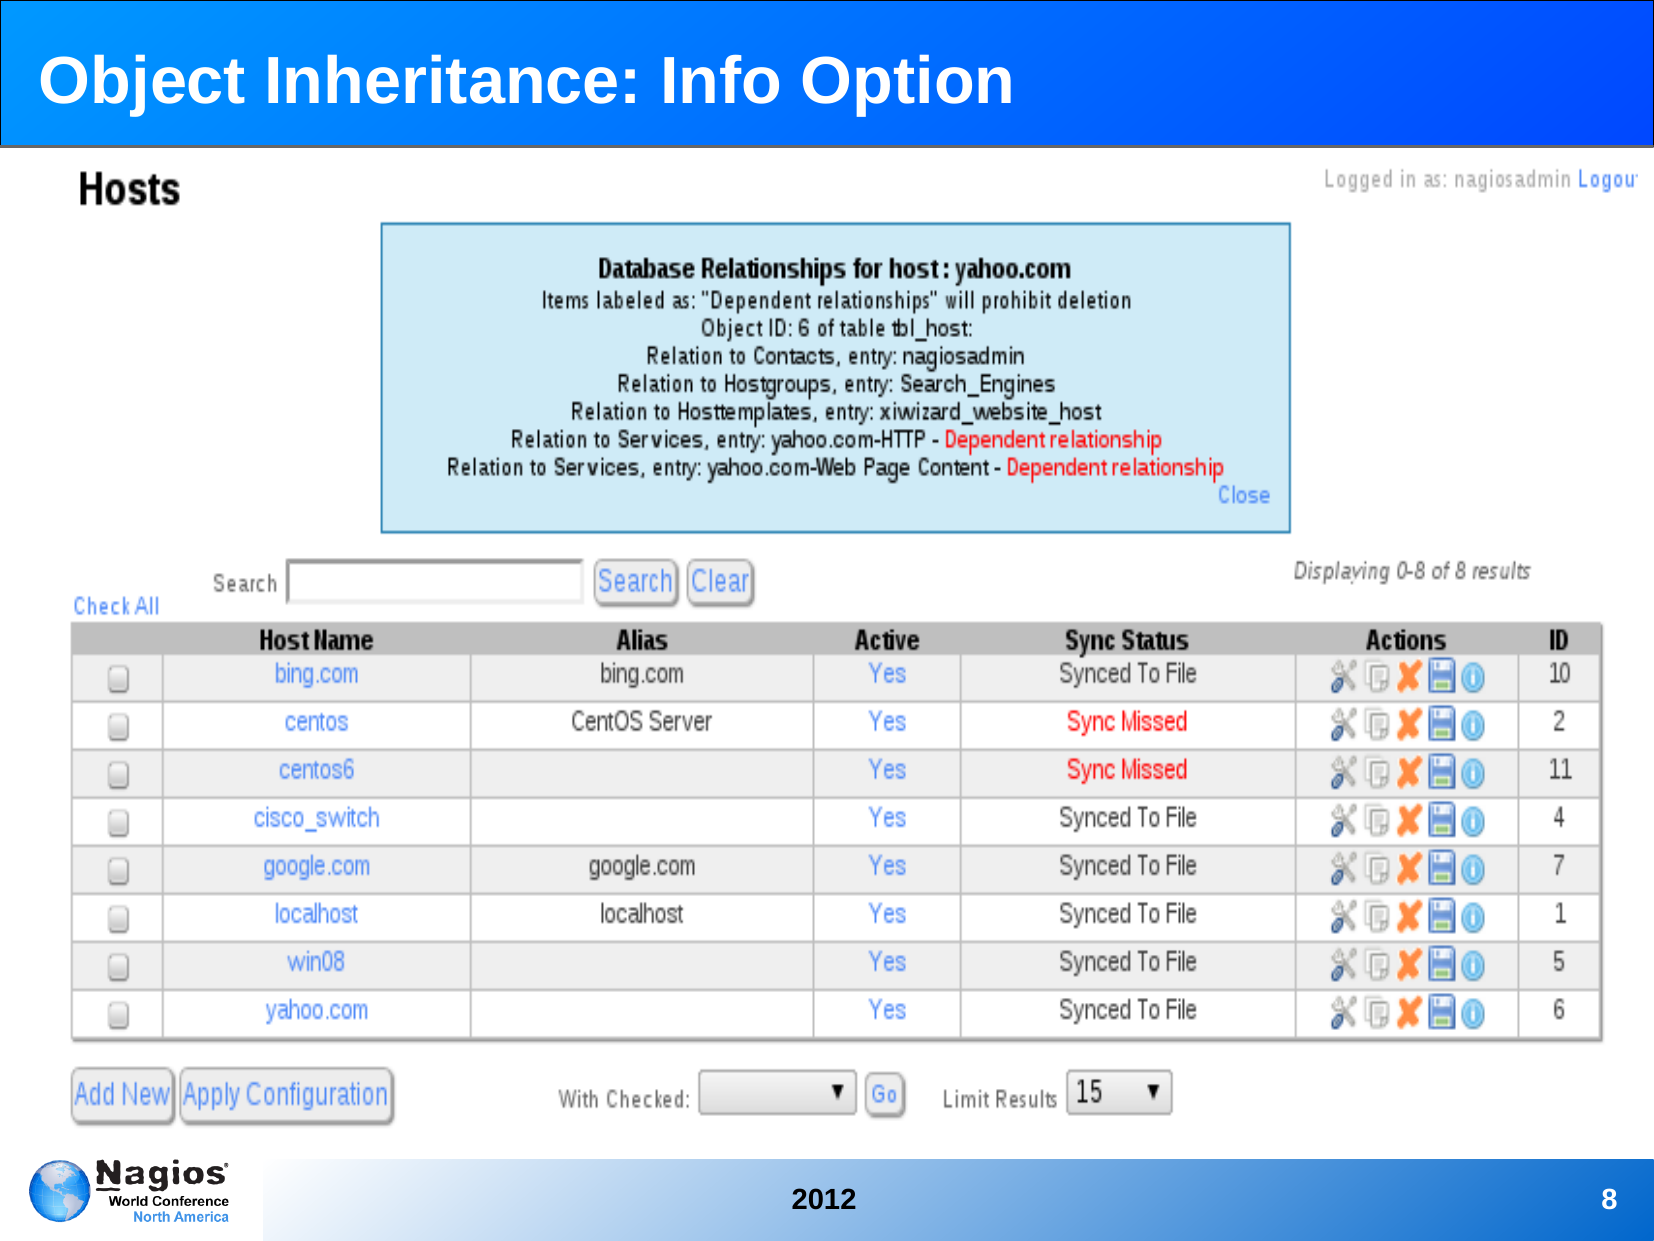

# Object Inheritance: Info Option
2011
8